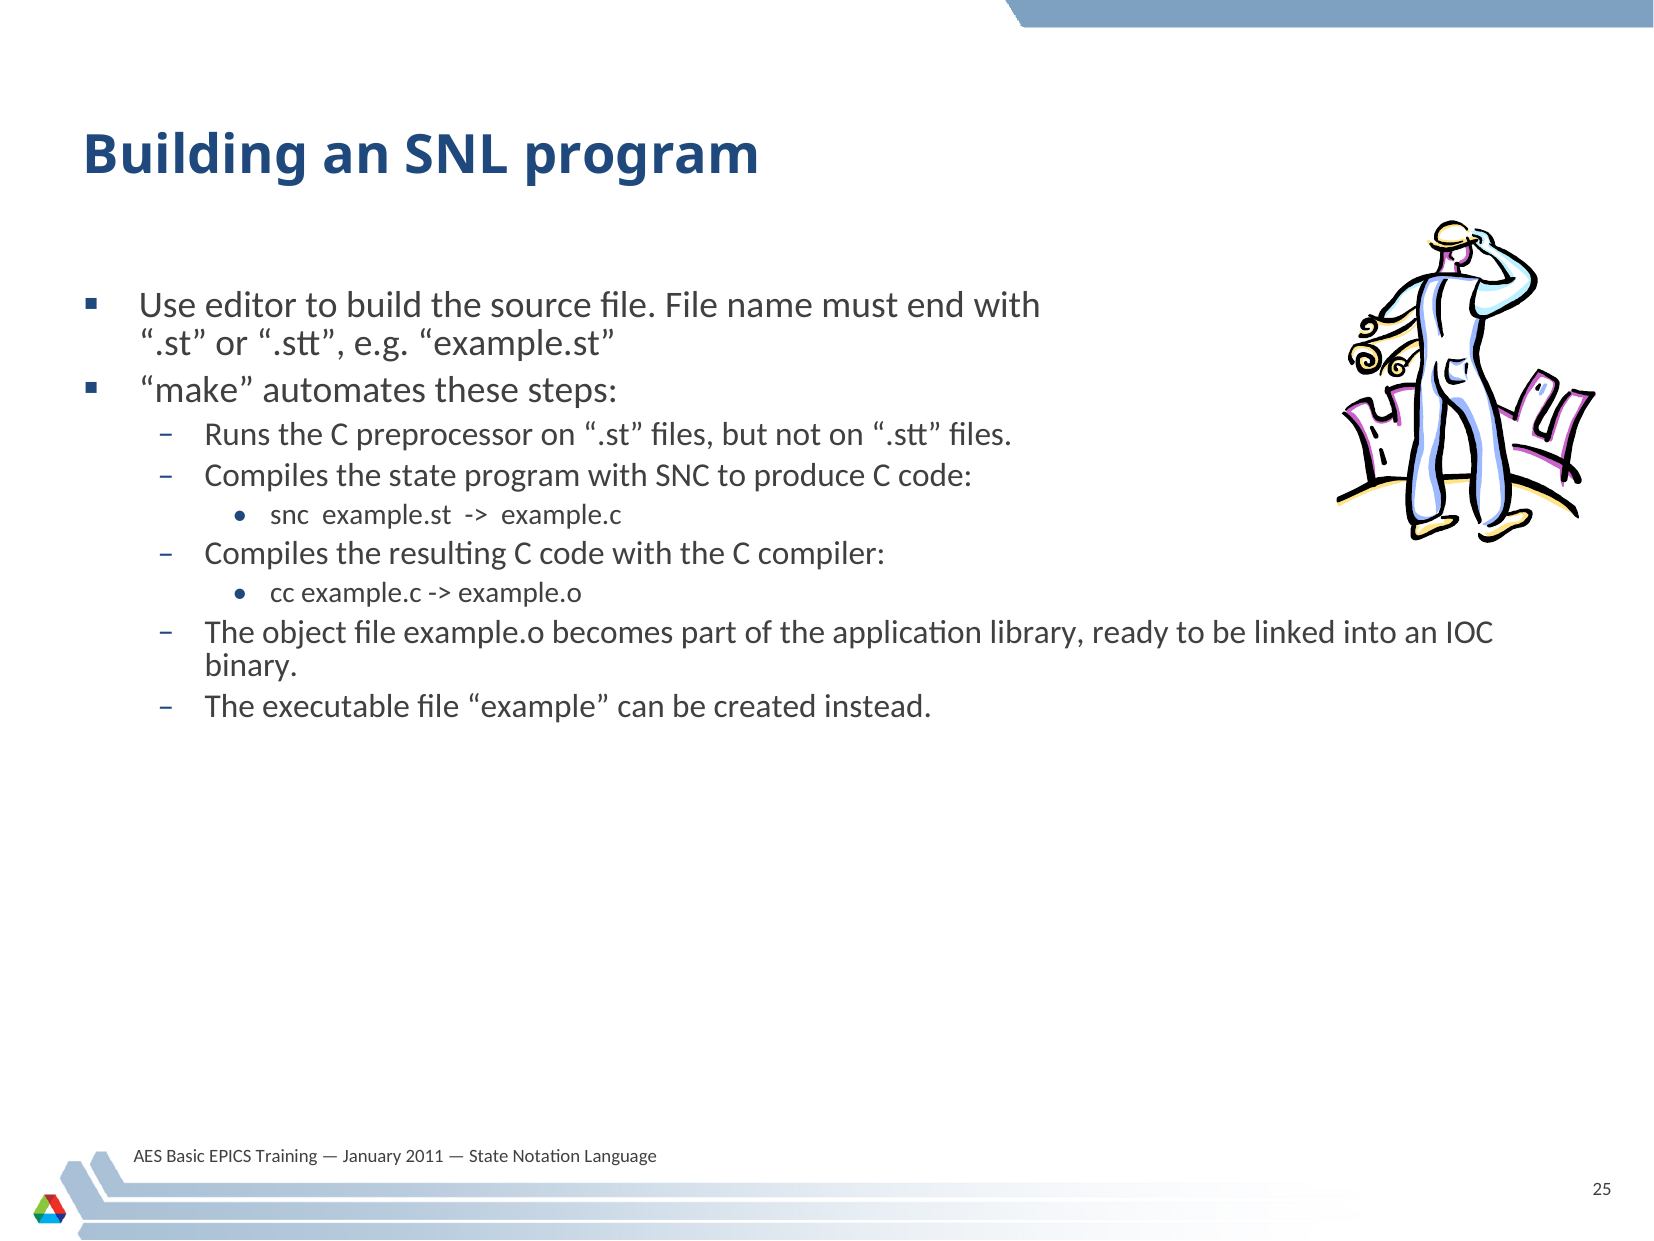

# Building an SNL program
Use editor to build the source file. File name must end with
“.st” or “.stt”, e.g. “example.st”
“make” automates these steps:
Runs the C preprocessor on “.st” files, but not on “.stt” files.
Compiles the state program with SNC to produce C code:
snc example.st -> example.c
Compiles the resulting C code with the C compiler:
cc example.c -> example.o
The object file example.o becomes part of the application library, ready to be linked into an IOC binary.
The executable file “example” can be created instead.
AES Basic EPICS Training — January 2011 — State Notation Language
25